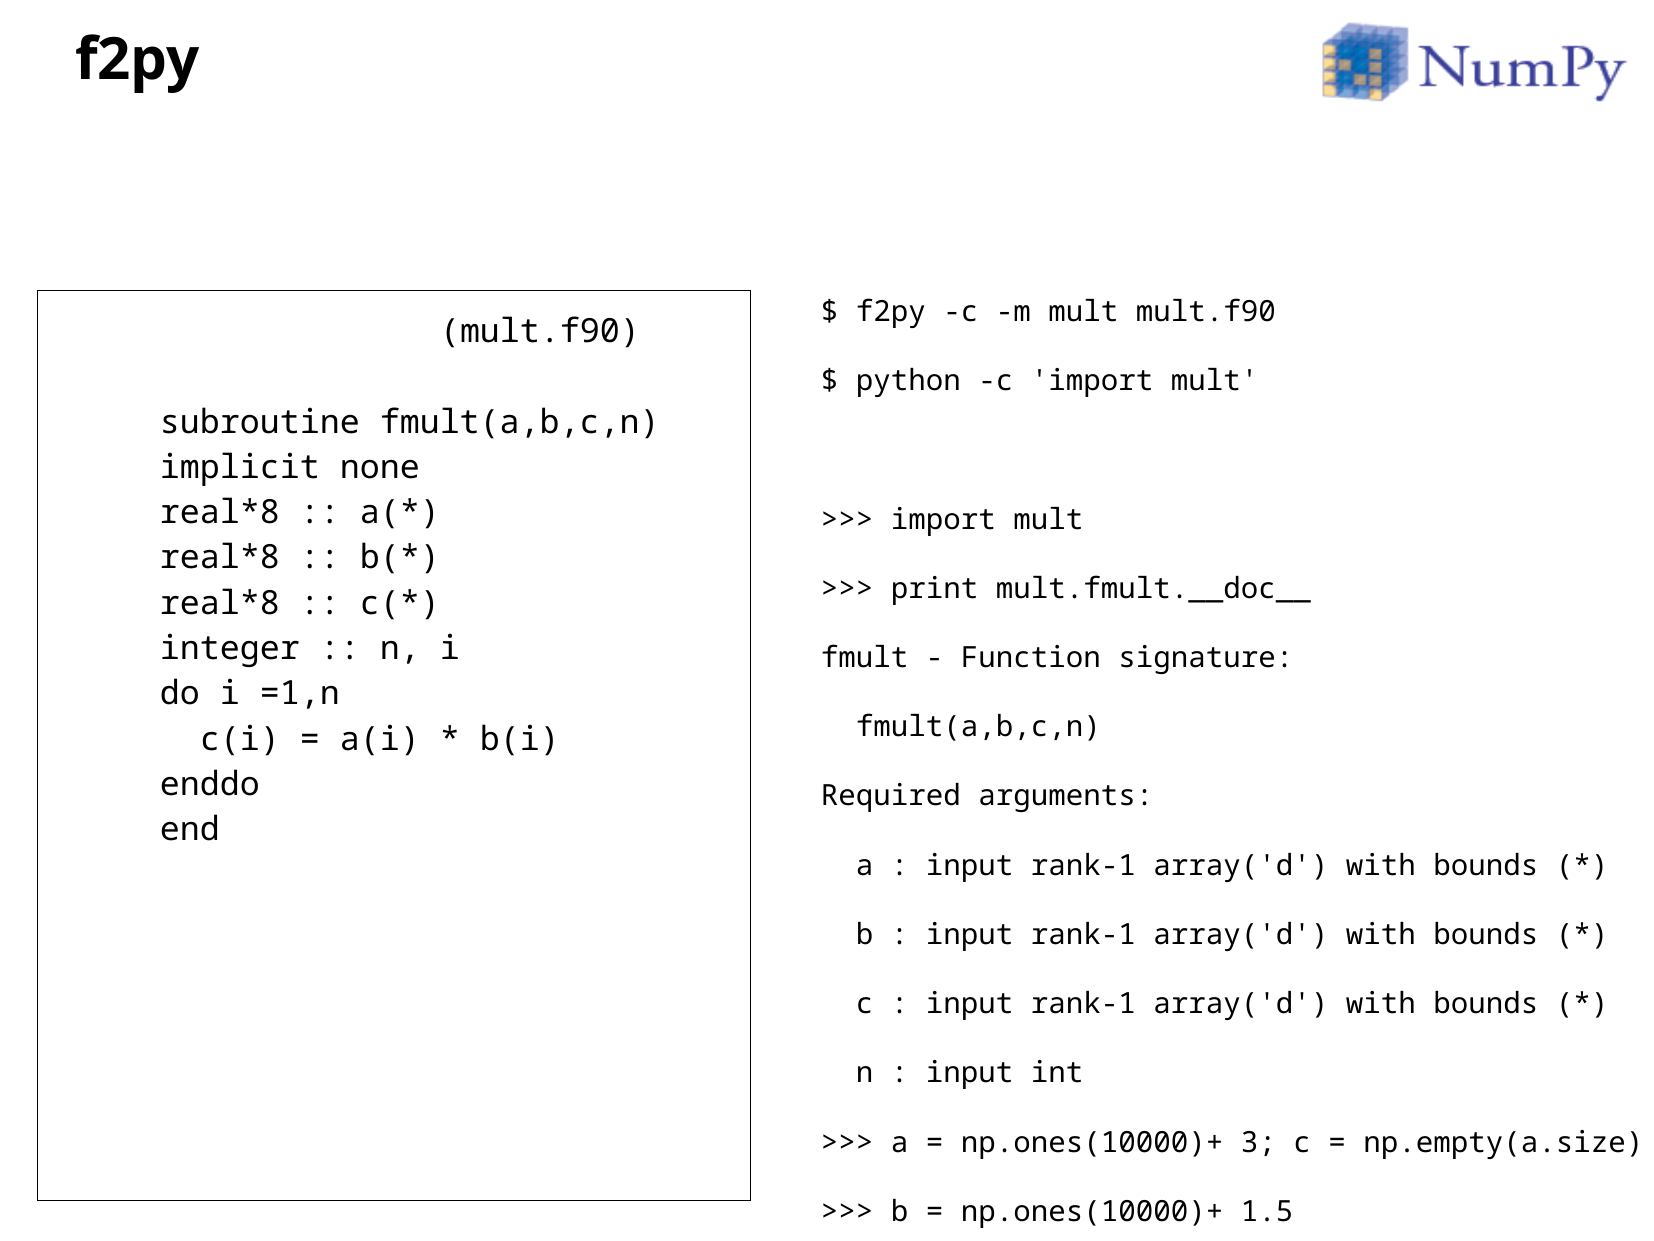

# f2py
$ f2py -c -m mult mult.f90
$ python -c 'import mult'
>>> import mult
>>> print mult.fmult.__doc__
fmult - Function signature:
 fmult(a,b,c,n)
Required arguments:
 a : input rank-1 array('d') with bounds (*)
 b : input rank-1 array('d') with bounds (*)
 c : input rank-1 array('d') with bounds (*)
 n : input int
>>> a = np.ones(10000)+ 3; c = np.empty(a.size)
>>> b = np.ones(10000)+ 1.5
>>> mult.fmult(a,b,c,a.size)
 (mult.f90)
subroutine fmult(a,b,c,n)
implicit none
real*8 :: a(*)
real*8 :: b(*)
real*8 :: c(*)
integer :: n, i
do i =1,n
 c(i) = a(i) * b(i)
enddo
end